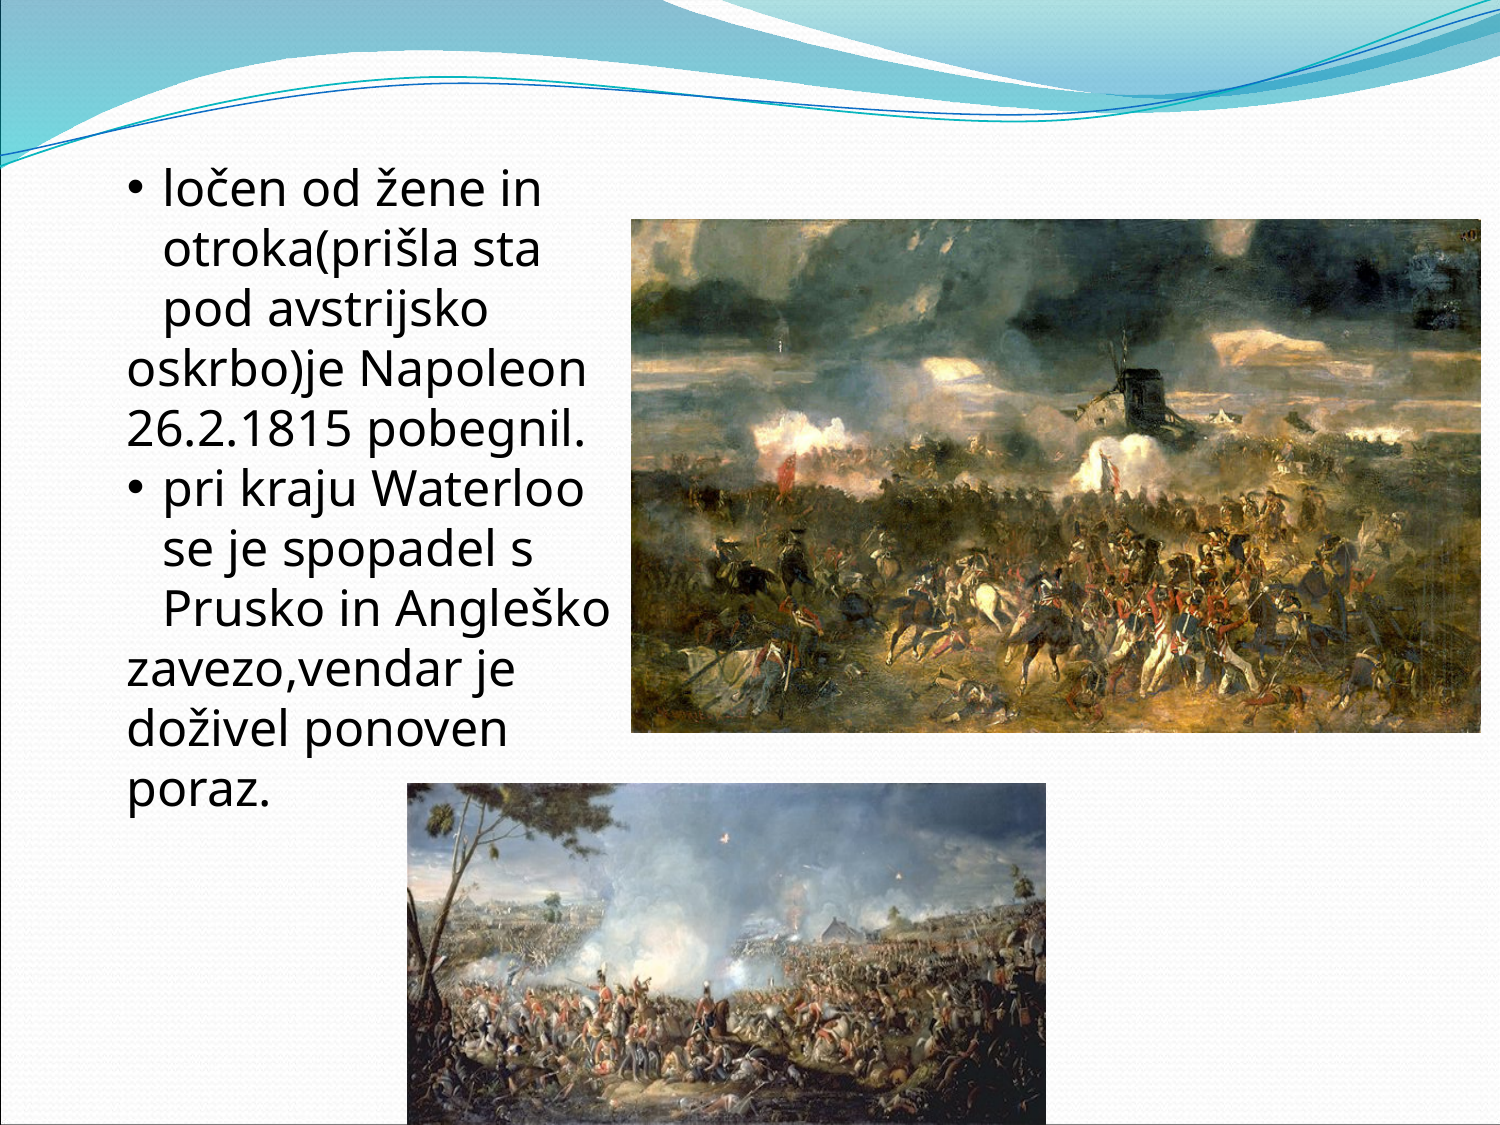

ločen od žene in otroka(prišla sta pod avstrijsko
oskrbo)je Napoleon 26.2.1815 pobegnil.
pri kraju Waterloo se je spopadel s Prusko in Angleško
zavezo,vendar je doživel ponoven poraz.